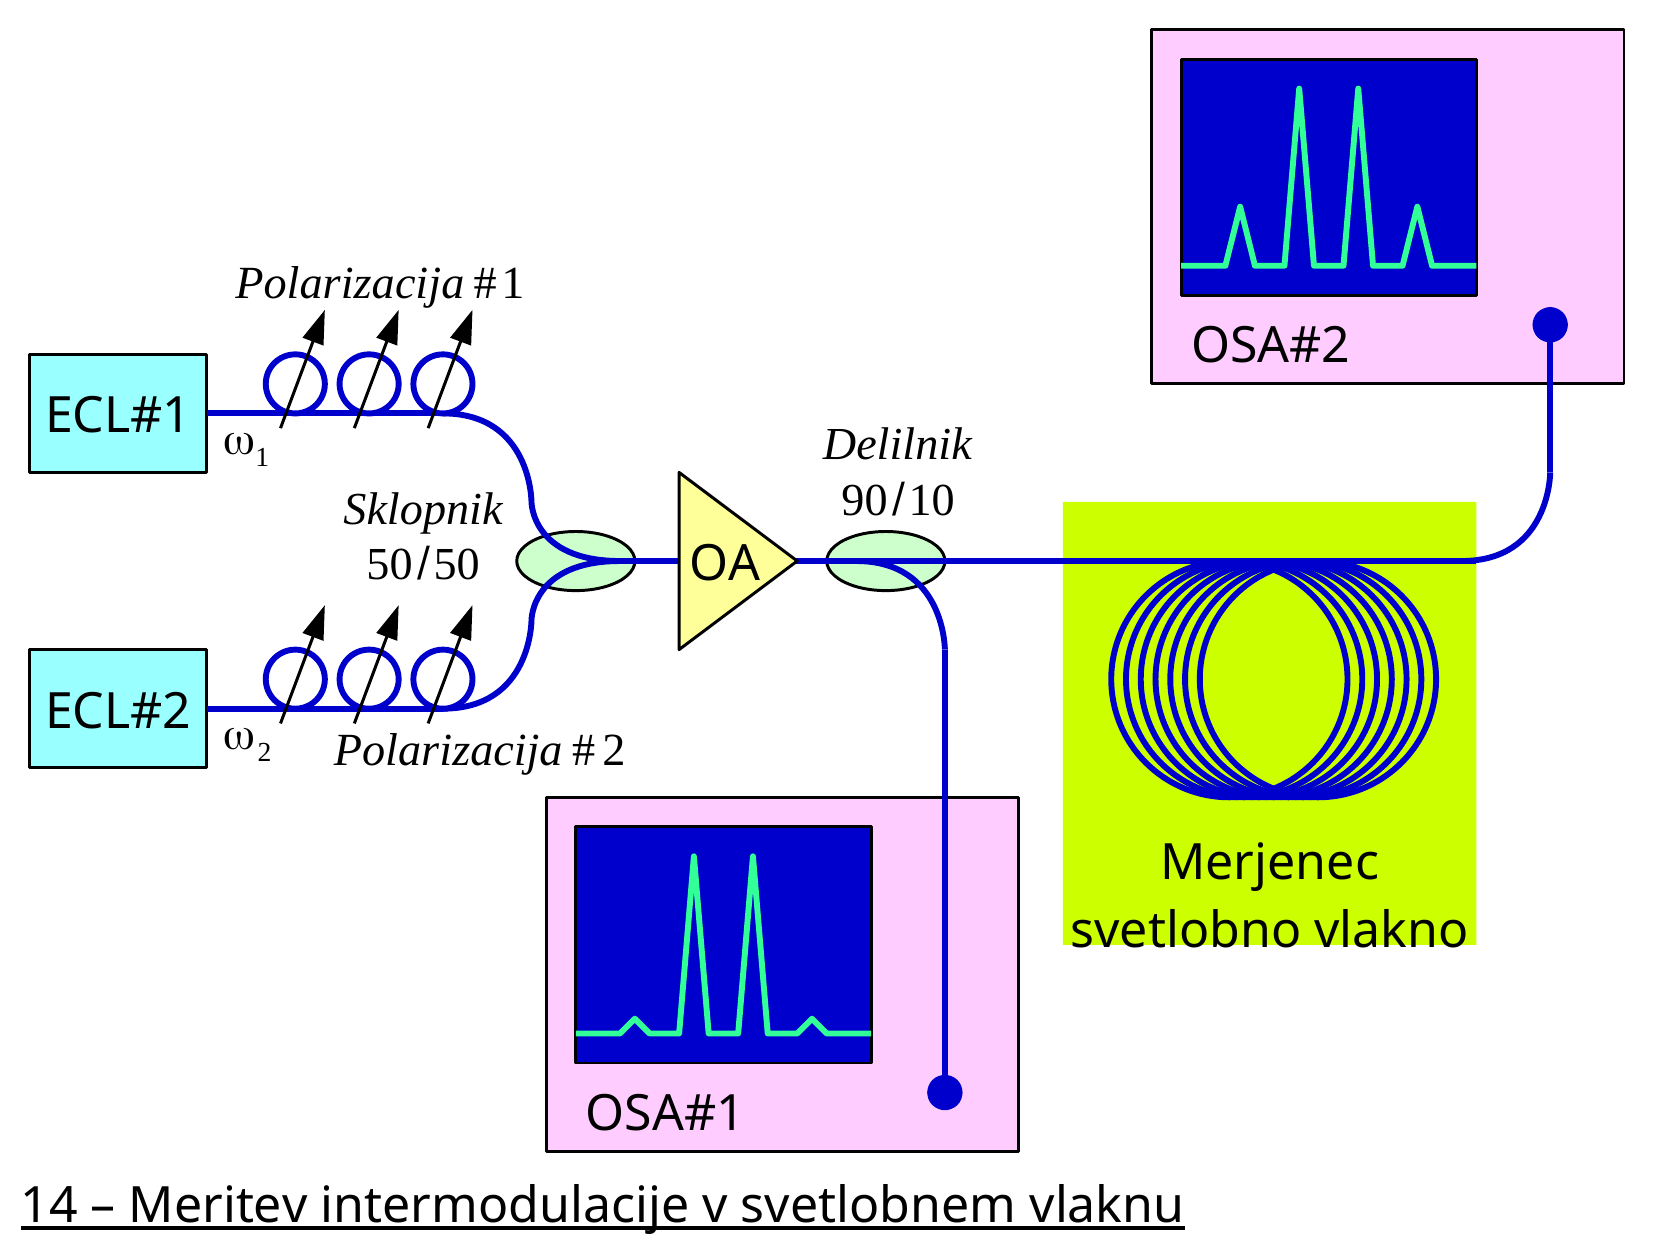

OSA#2
ECL#1
OA
Merjenec
svetlobno vlakno
ECL#2
OSA#1
14 – Meritev intermodulacije v svetlobnem vlaknu